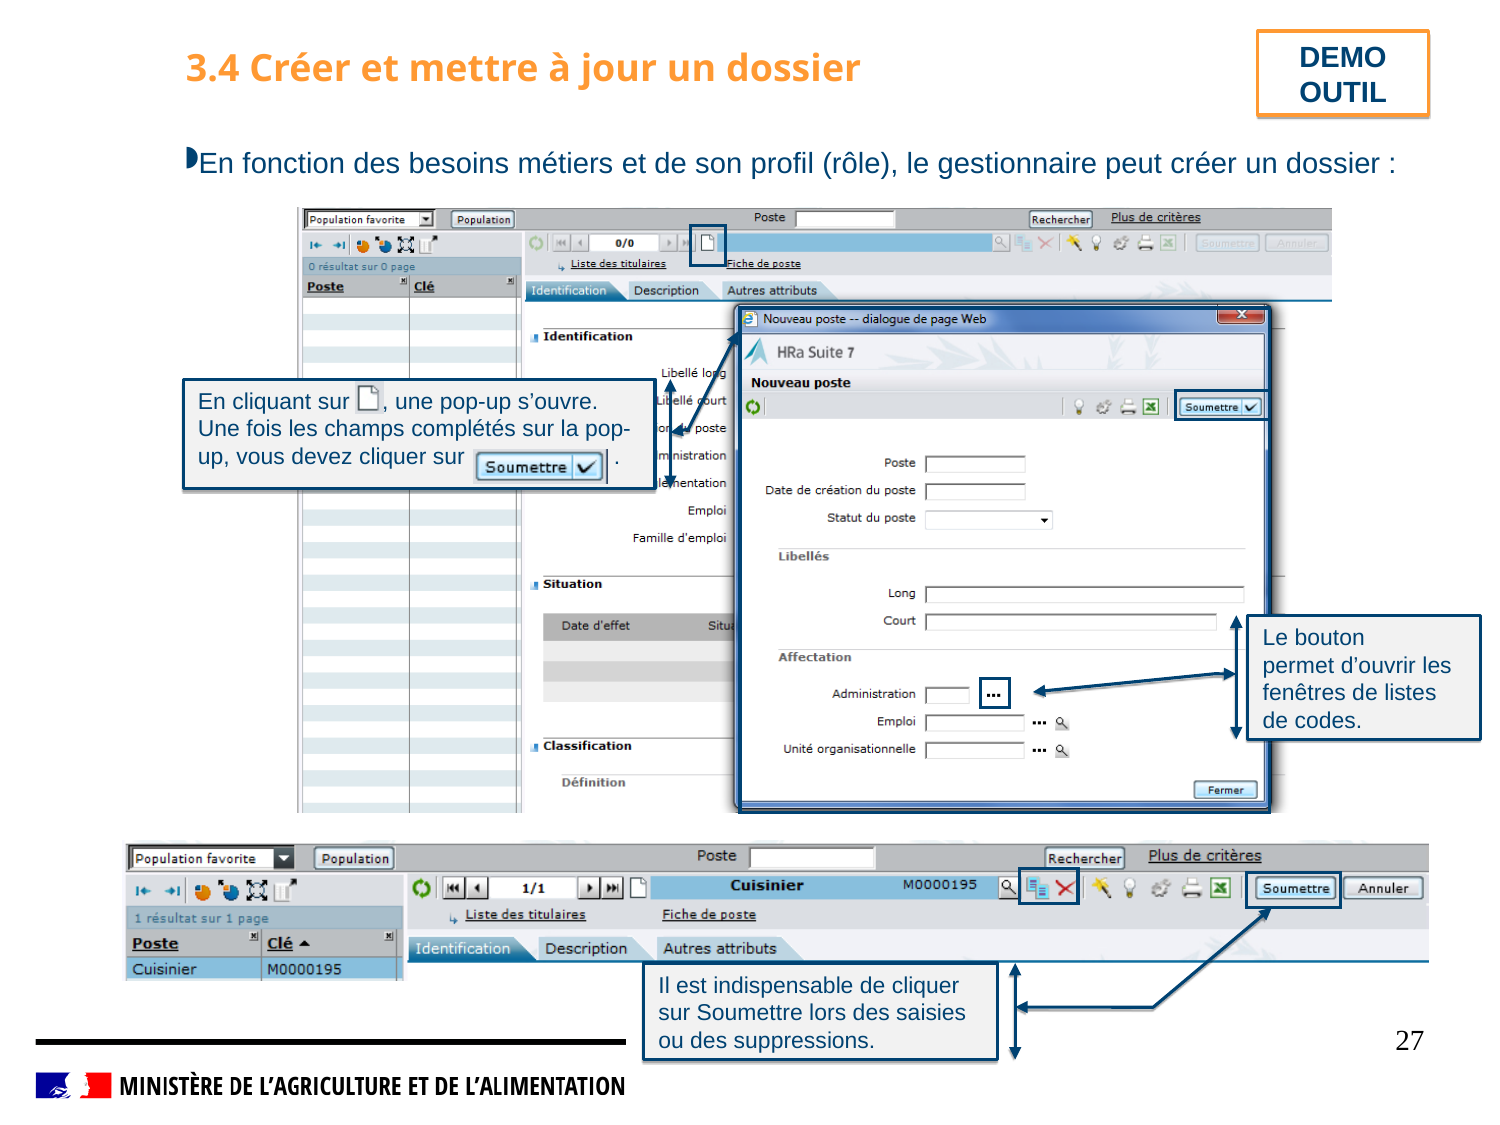

DEMO OUTIL
3.4 Créer et mettre à jour un dossier
En fonction des besoins métiers et de son profil (rôle), le gestionnaire peut créer un dossier :
En cliquant sur , une pop-up s’ouvre.
Une fois les champs complétés sur la pop-up, vous devez cliquer sur .
Le bouton permet d’ouvrir les fenêtres de listes de codes.
Il est indispensable de cliquer sur Soumettre lors des saisies ou des suppressions.